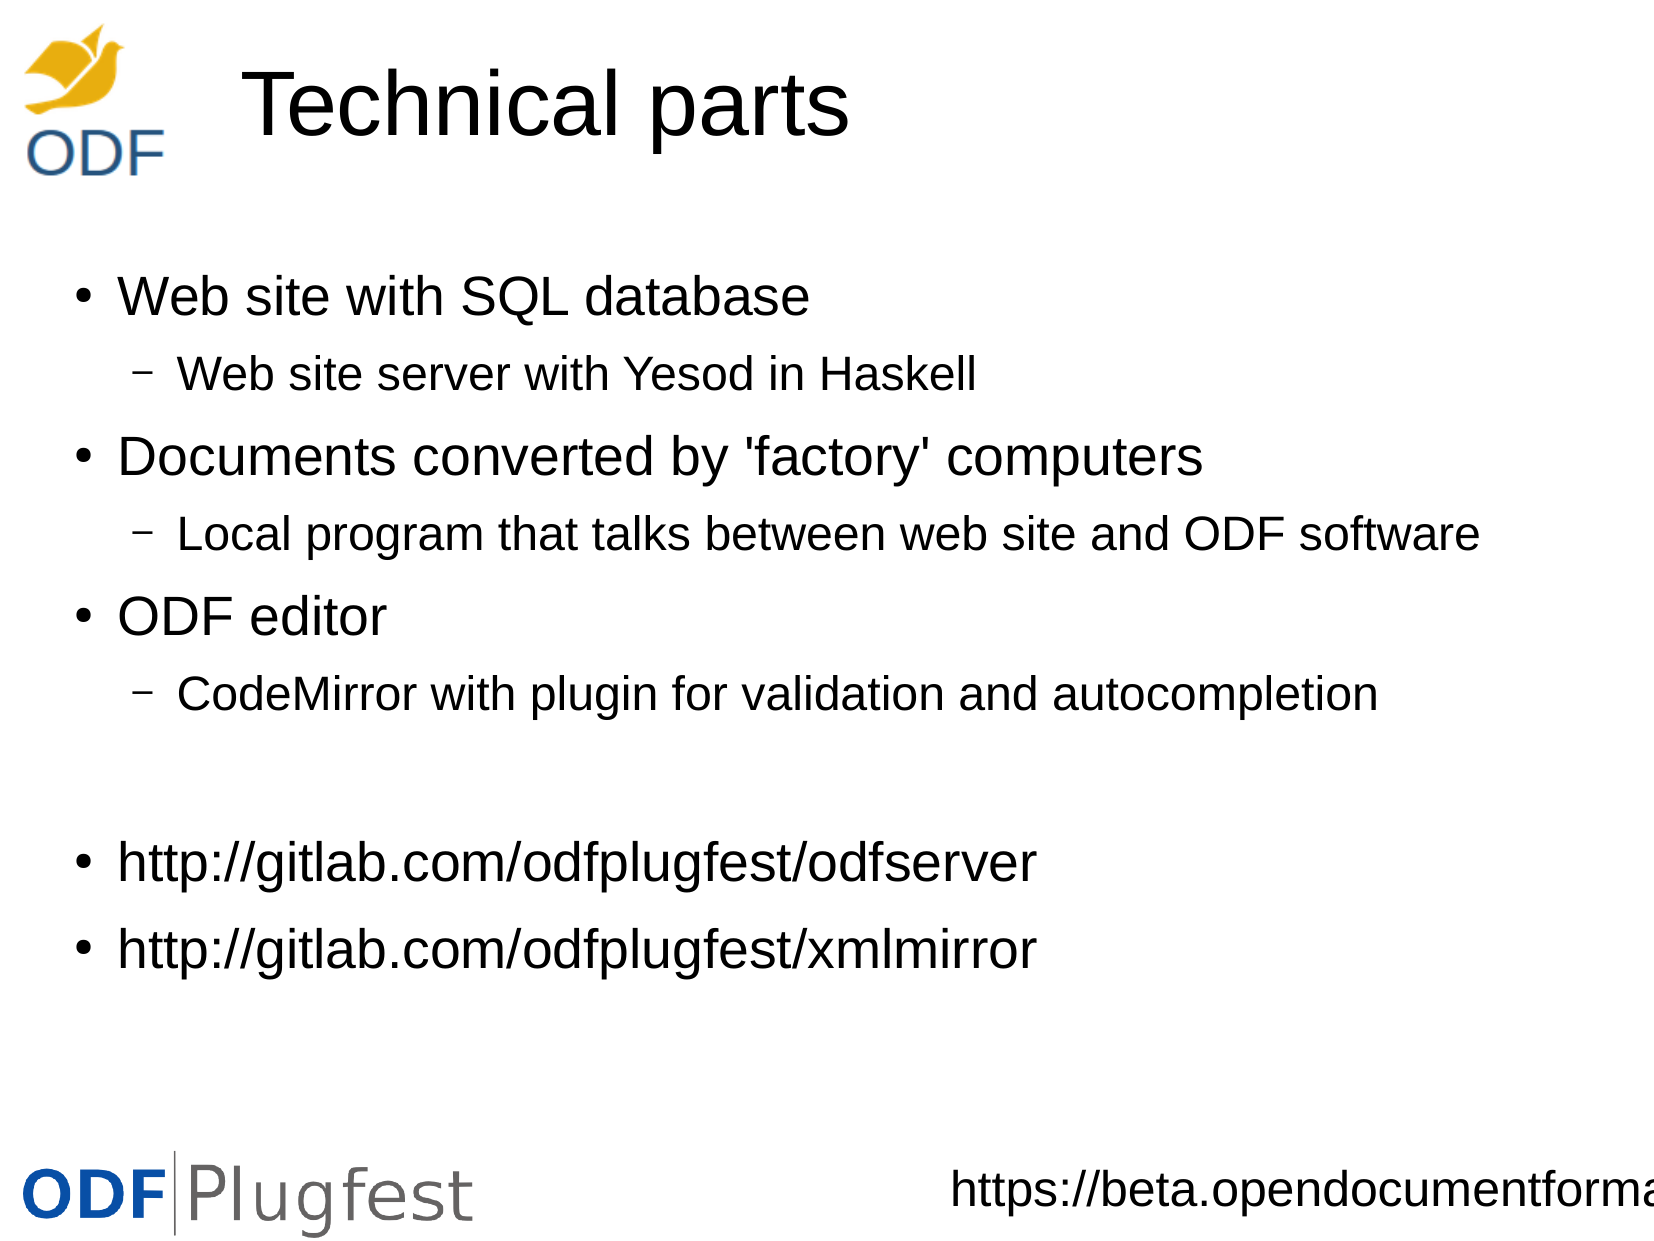

# Technical parts
Web site with SQL database
Web site server with Yesod in Haskell
Documents converted by 'factory' computers
Local program that talks between web site and ODF software
ODF editor
CodeMirror with plugin for validation and autocompletion
http://gitlab.com/odfplugfest/odfserver
http://gitlab.com/odfplugfest/xmlmirror
https://beta.opendocumentformat.org